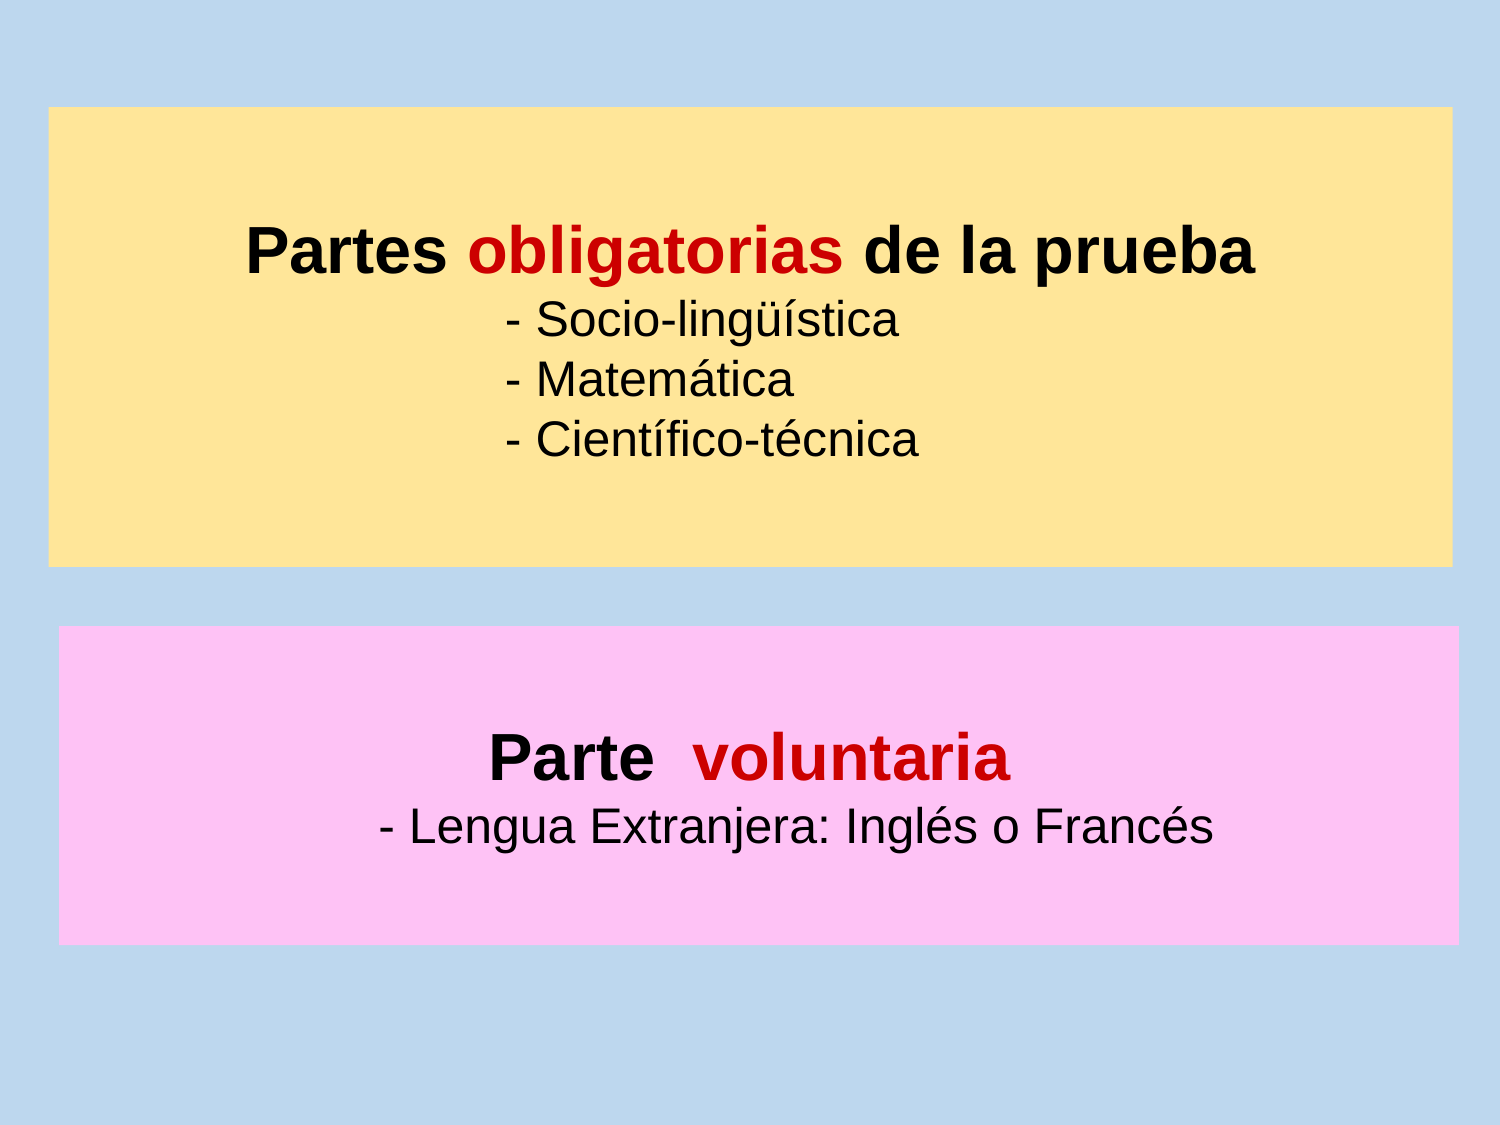

Partes obligatorias de la prueba
						- Socio-lingüística
						- Matemática
						- Científico-técnica
Parte voluntaria
			 - Lengua Extranjera: Inglés o Francés